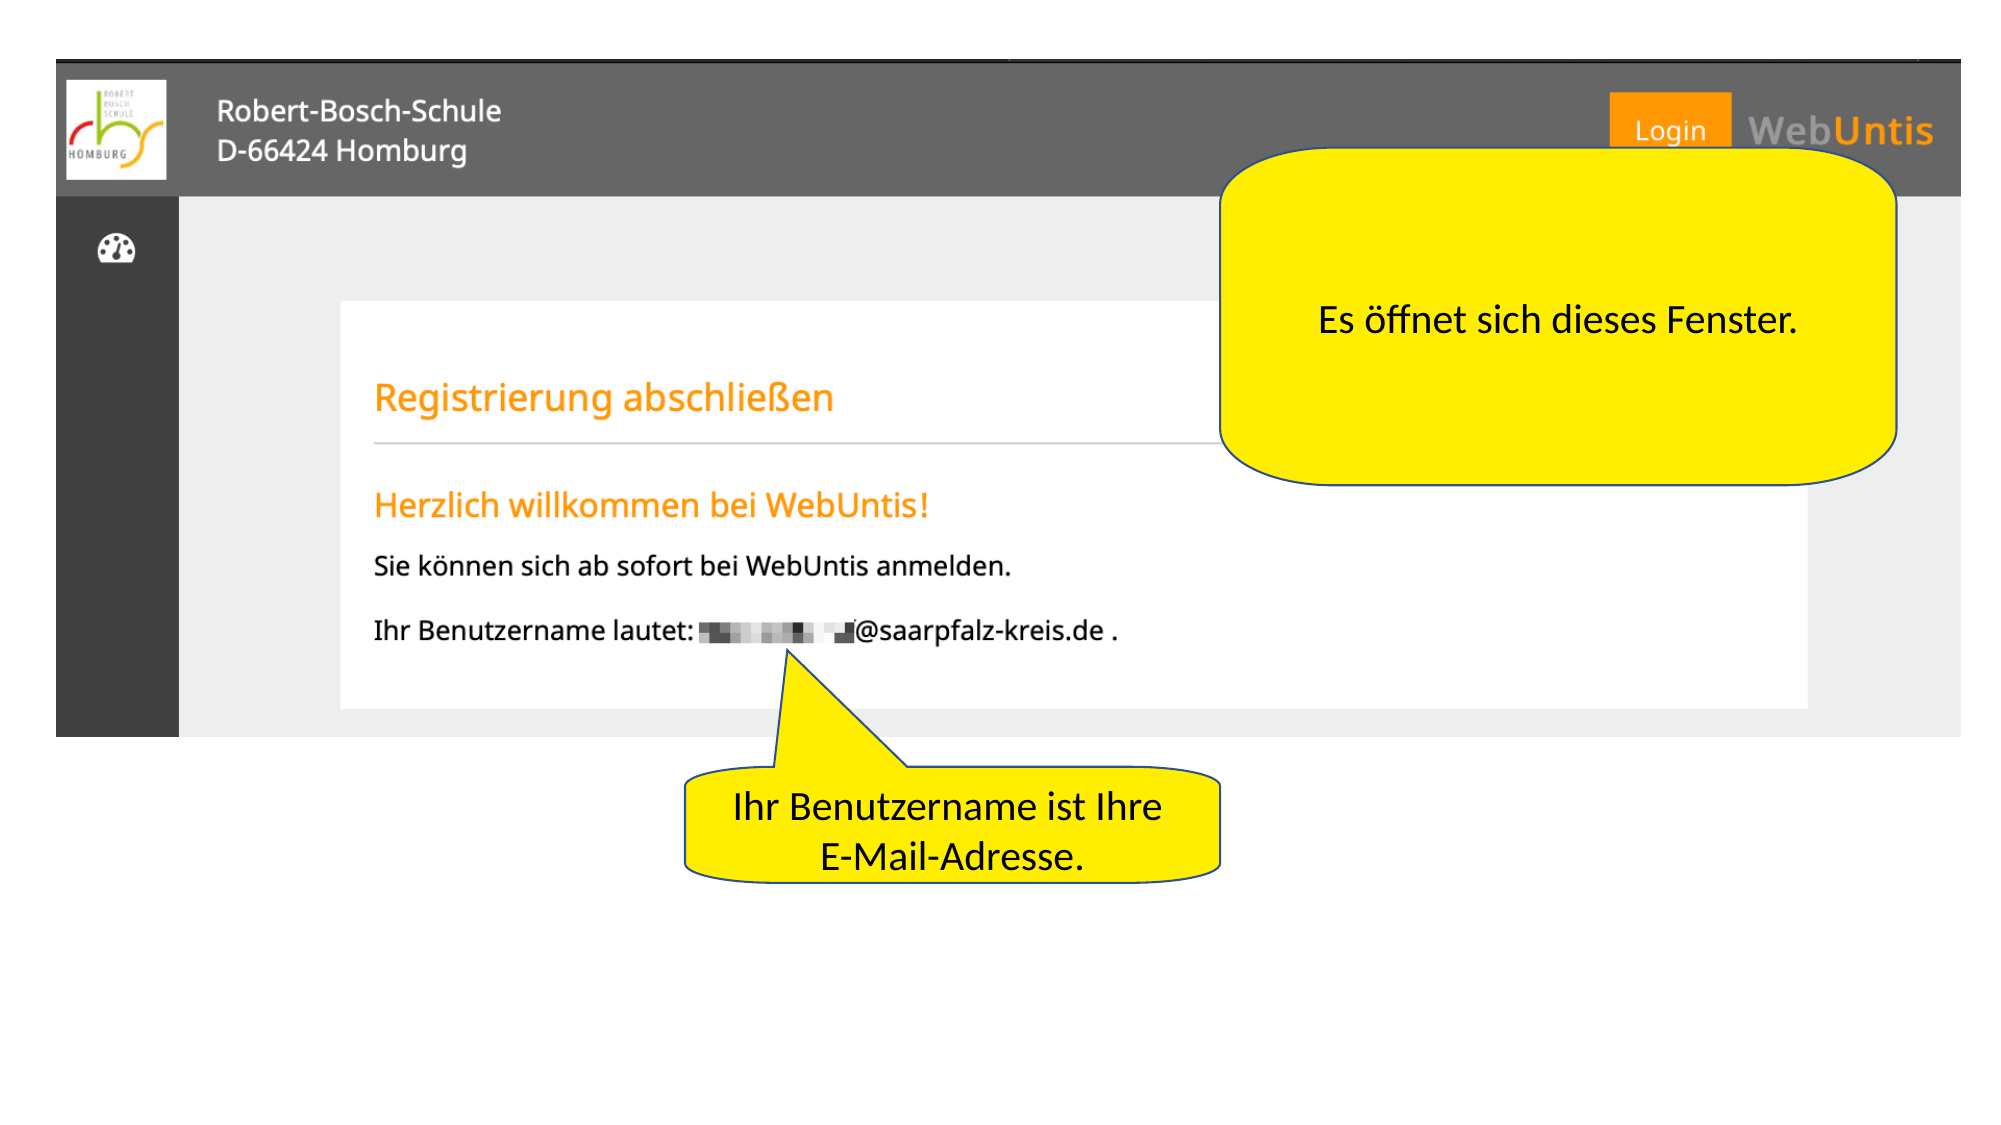

Es öffnet sich dieses Fenster.
Ihr Benutzername ist Ihre
E-Mail-Adresse.